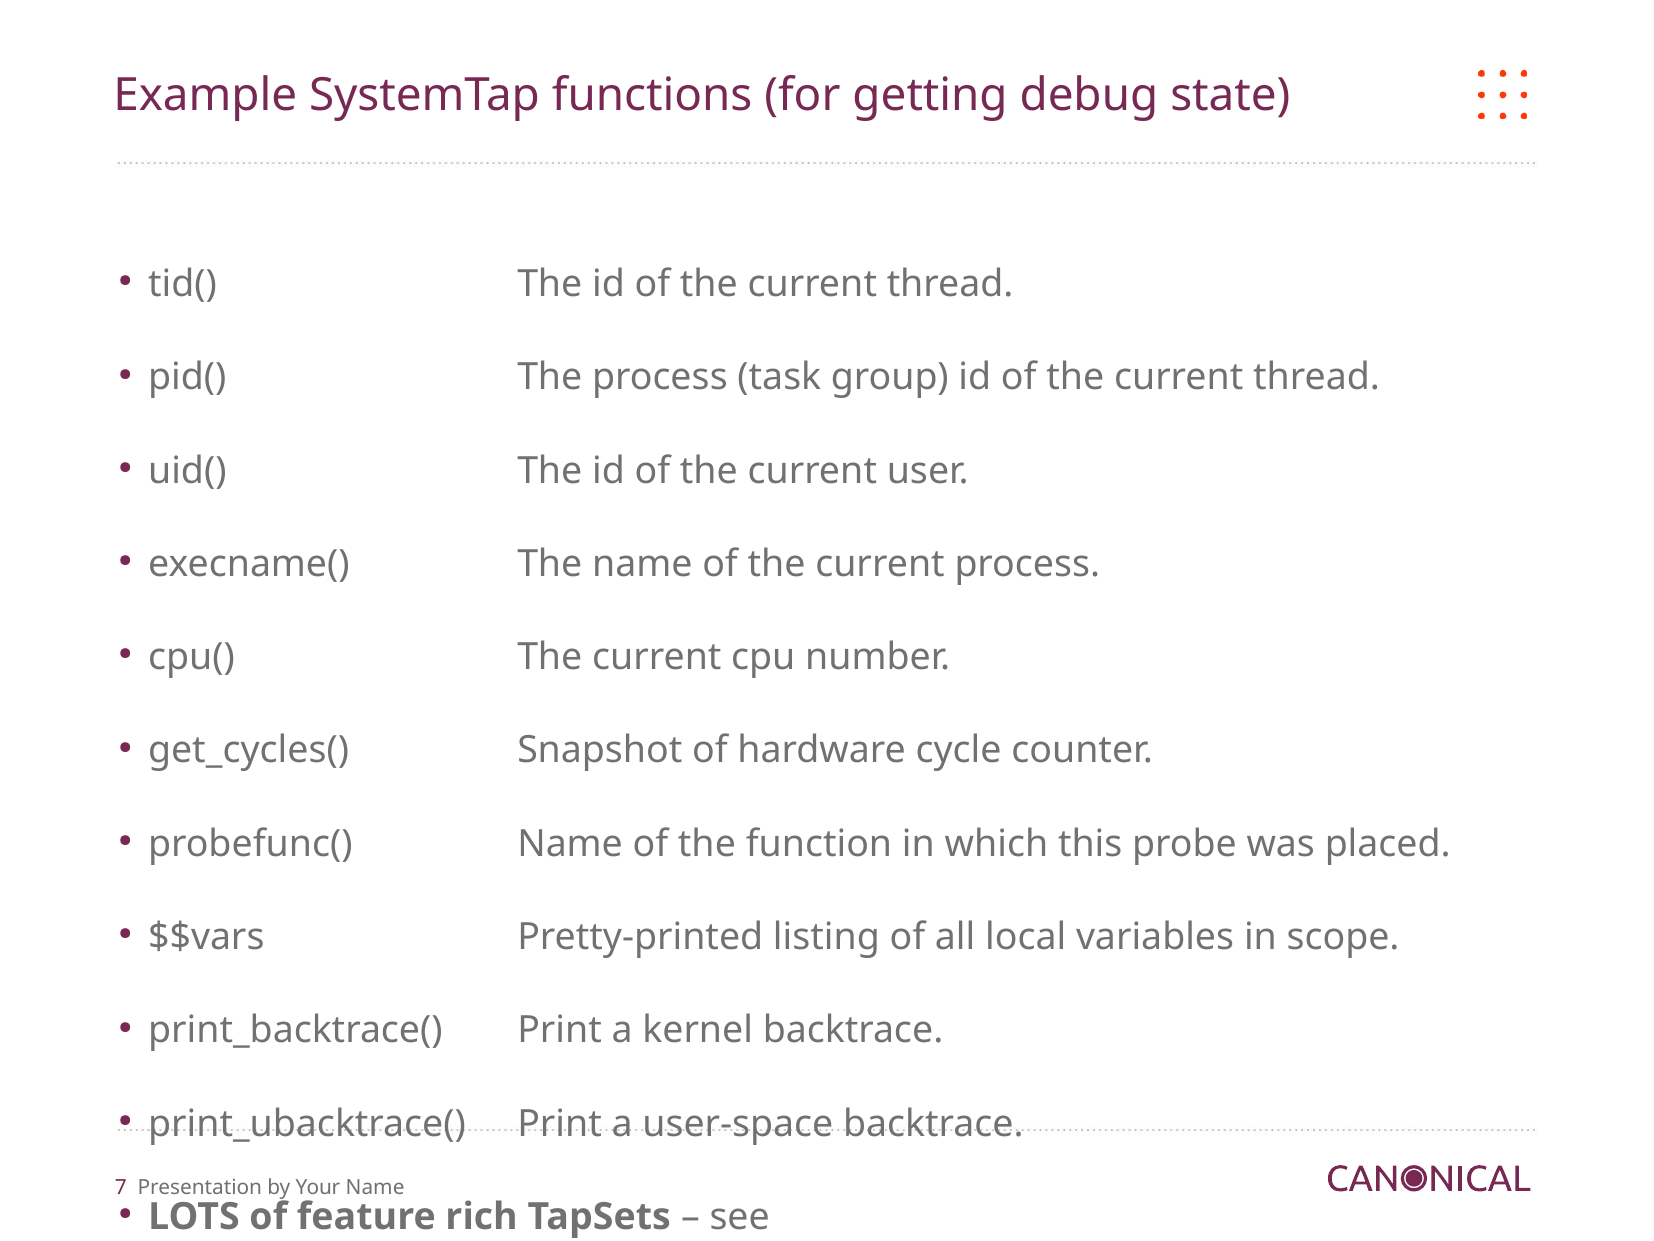

# Example SystemTap functions (for getting debug state)
tid() 				The id of the current thread.
pid() 				The process (task group) id of the current thread.
uid() 				The id of the current user.
execname() 			The name of the current process.
cpu() 				The current cpu number.
get_cycles() 			Snapshot of hardware cycle counter.
probefunc() 			Name of the function in which this probe was placed.
$$vars 				Pretty-printed listing of all local variables in scope.
print_backtrace() 	Print a kernel backtrace.
print_ubacktrace() 	Print a user-space backtrace.
LOTS of feature rich TapSets – see http://sourceware.org/systemtap/tapsets.pdf